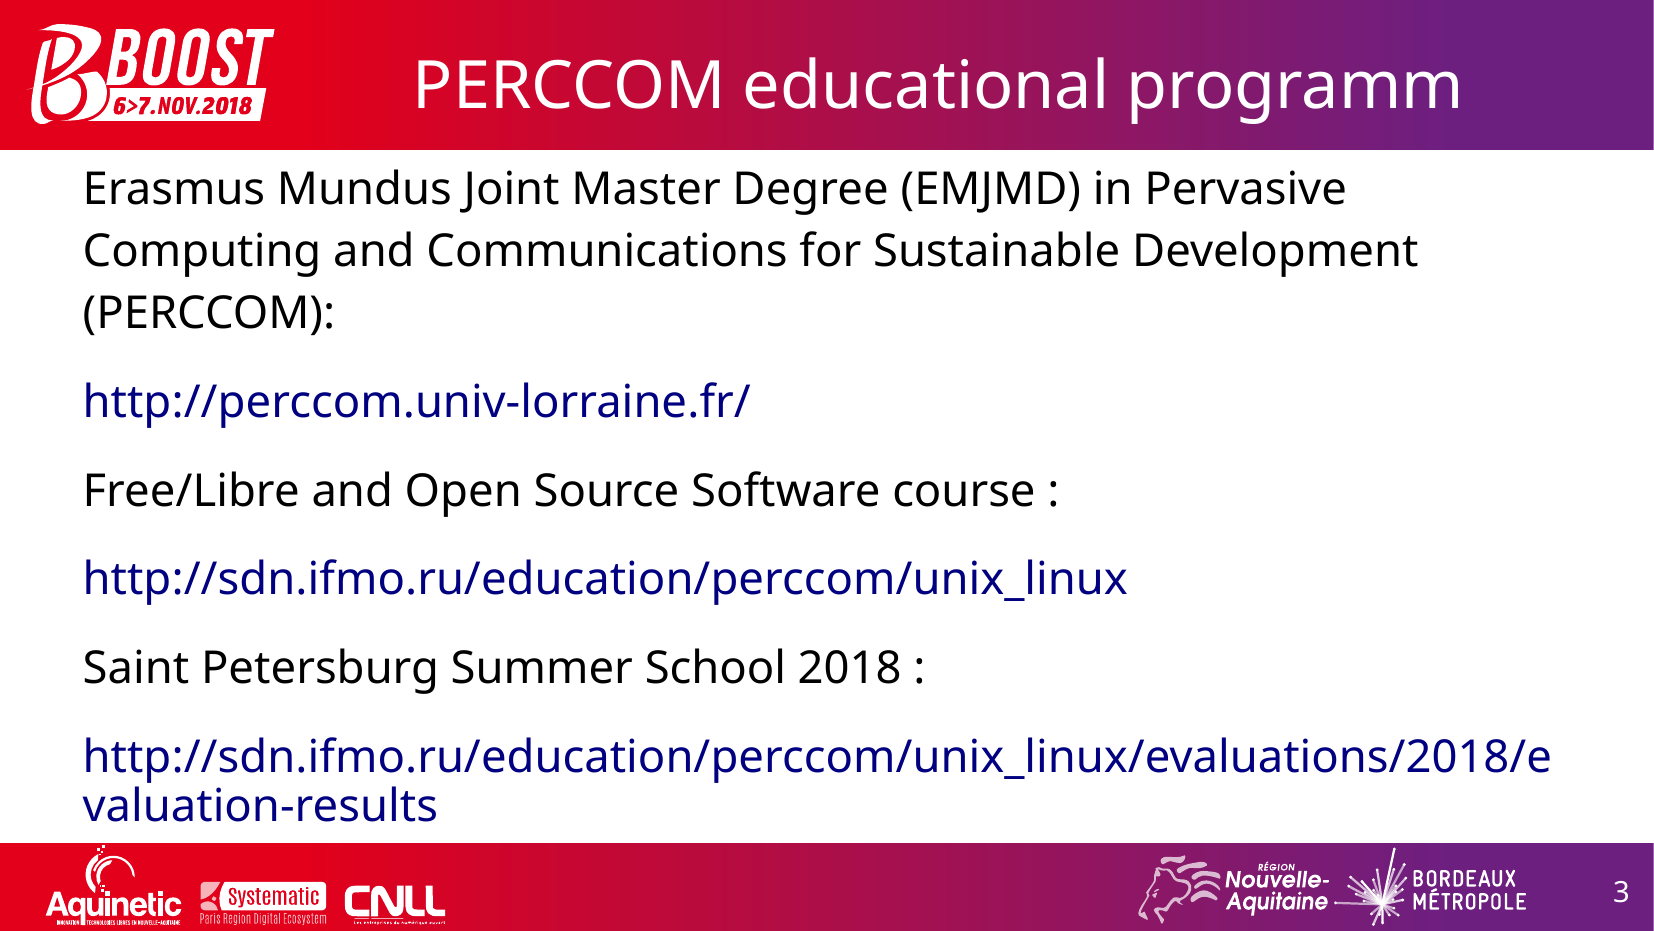

# PERCCOM educational programm
Erasmus Mundus Joint Master Degree (EMJMD) in Pervasive Computing and Communications for Sustainable Development (PERCCOM):
http://perccom.univ-lorraine.fr/
Free/Libre and Open Source Software course :
http://sdn.ifmo.ru/education/perccom/unix_linux
Saint Petersburg Summer School 2018 :
http://sdn.ifmo.ru/education/perccom/unix_linux/evaluations/2018/evaluation-results
3